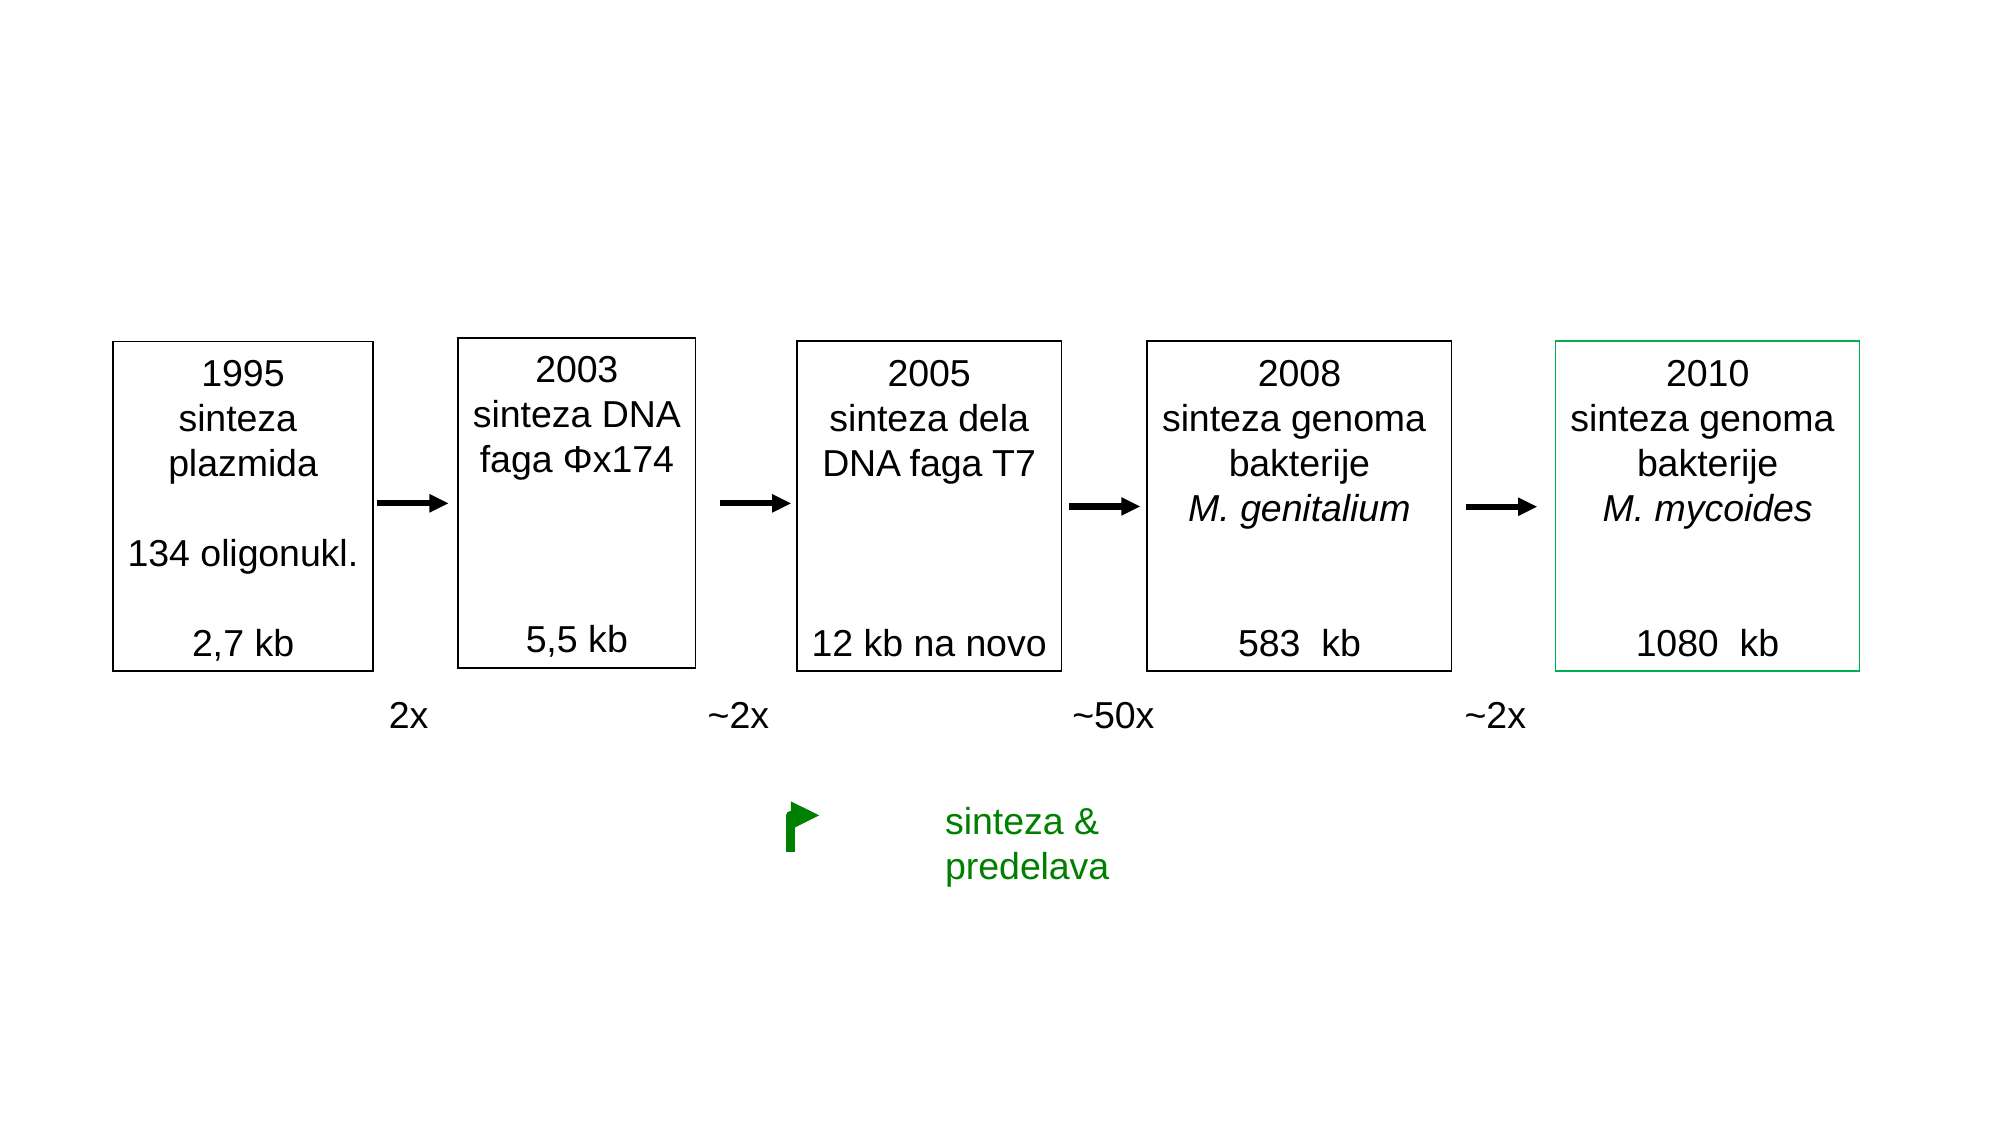

2003
sinteza DNA
faga Φx174
5,5 kb
2005
sinteza dela
DNA faga T7
12 kb na novo
2008
sinteza genoma
bakterije
M. genitalium
583 kb
2010
sinteza genoma
bakterije
M. mycoides
1080 kb
1995
sinteza
plazmida
134 oligonukl.
2,7 kb
2x
~2x
~50x
~2x
sinteza &
predelava